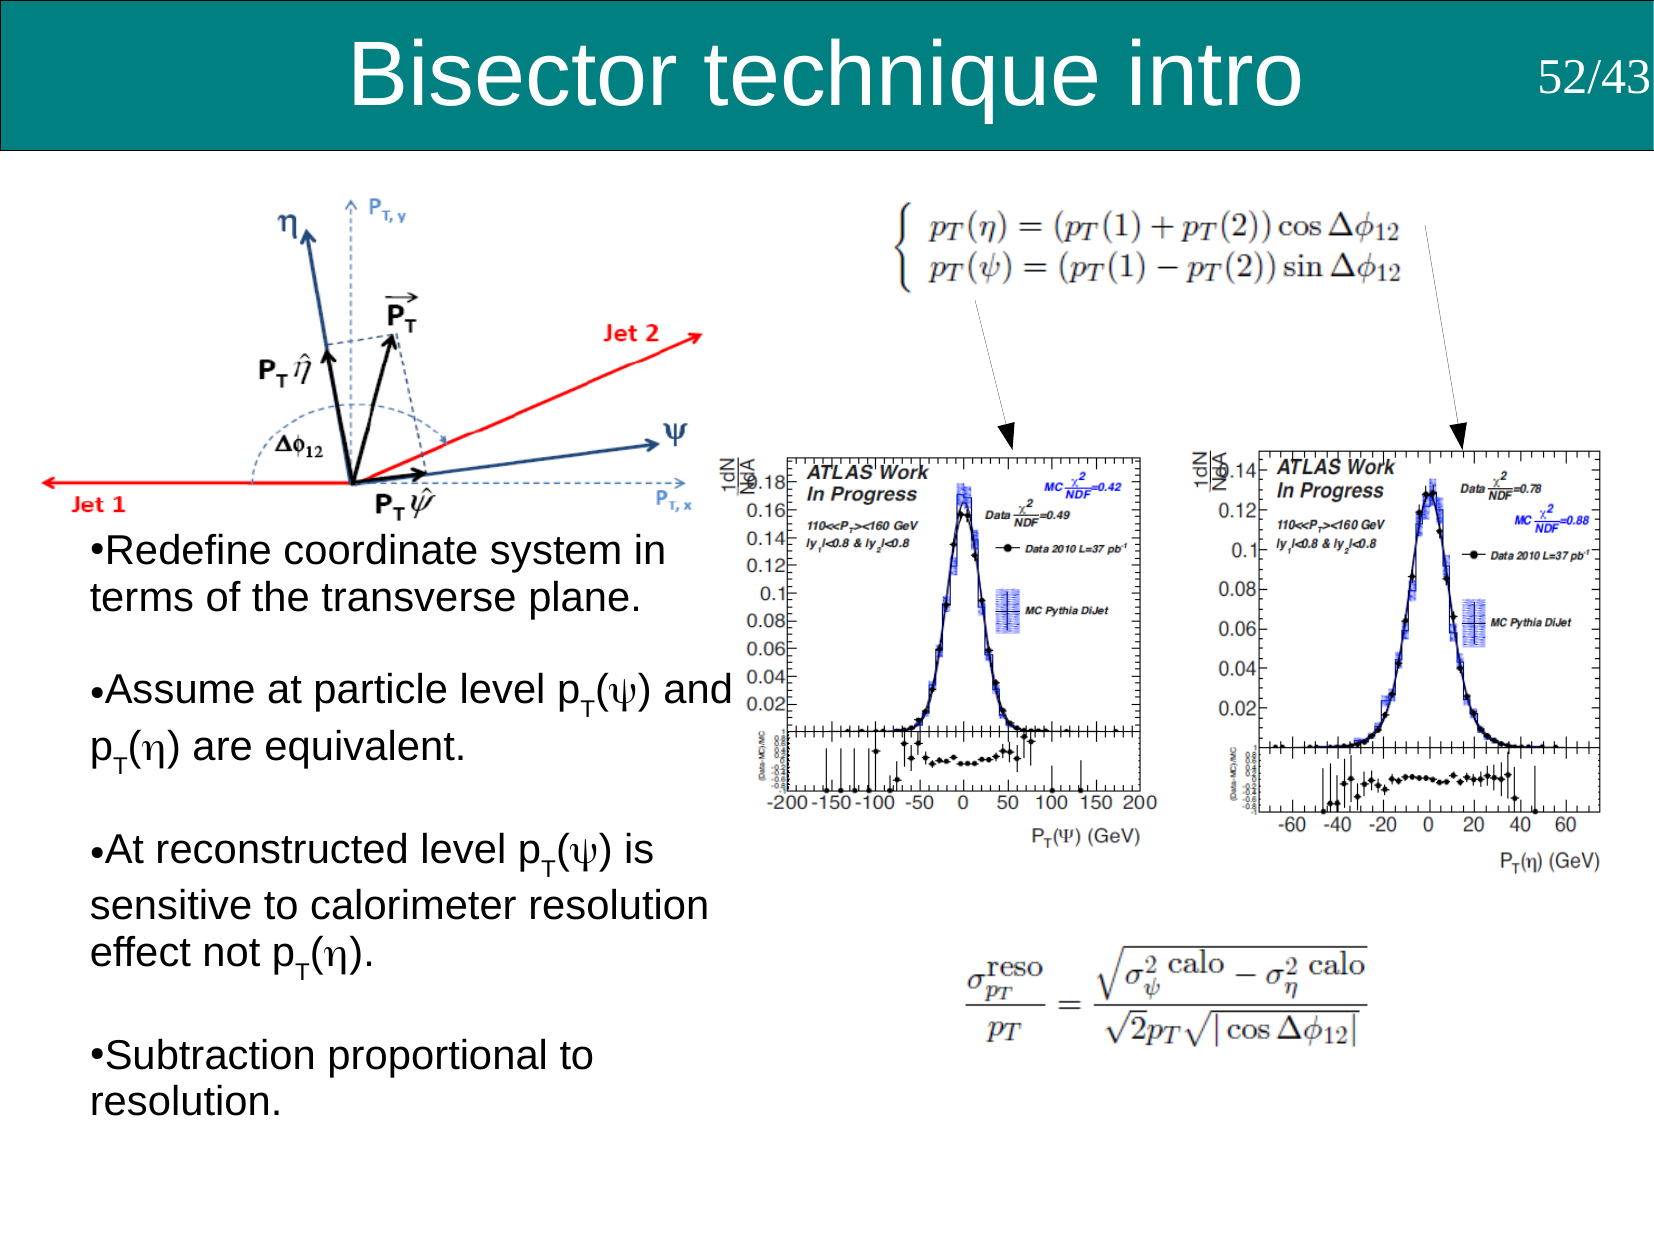

# Bisector technique intro
52
Redefine coordinate system in terms of the transverse plane.
Assume at particle level pT(y) and pT(h) are equivalent.
At reconstructed level pT(y) is sensitive to calorimeter resolution effect not pT(h).
Subtraction proportional to resolution.